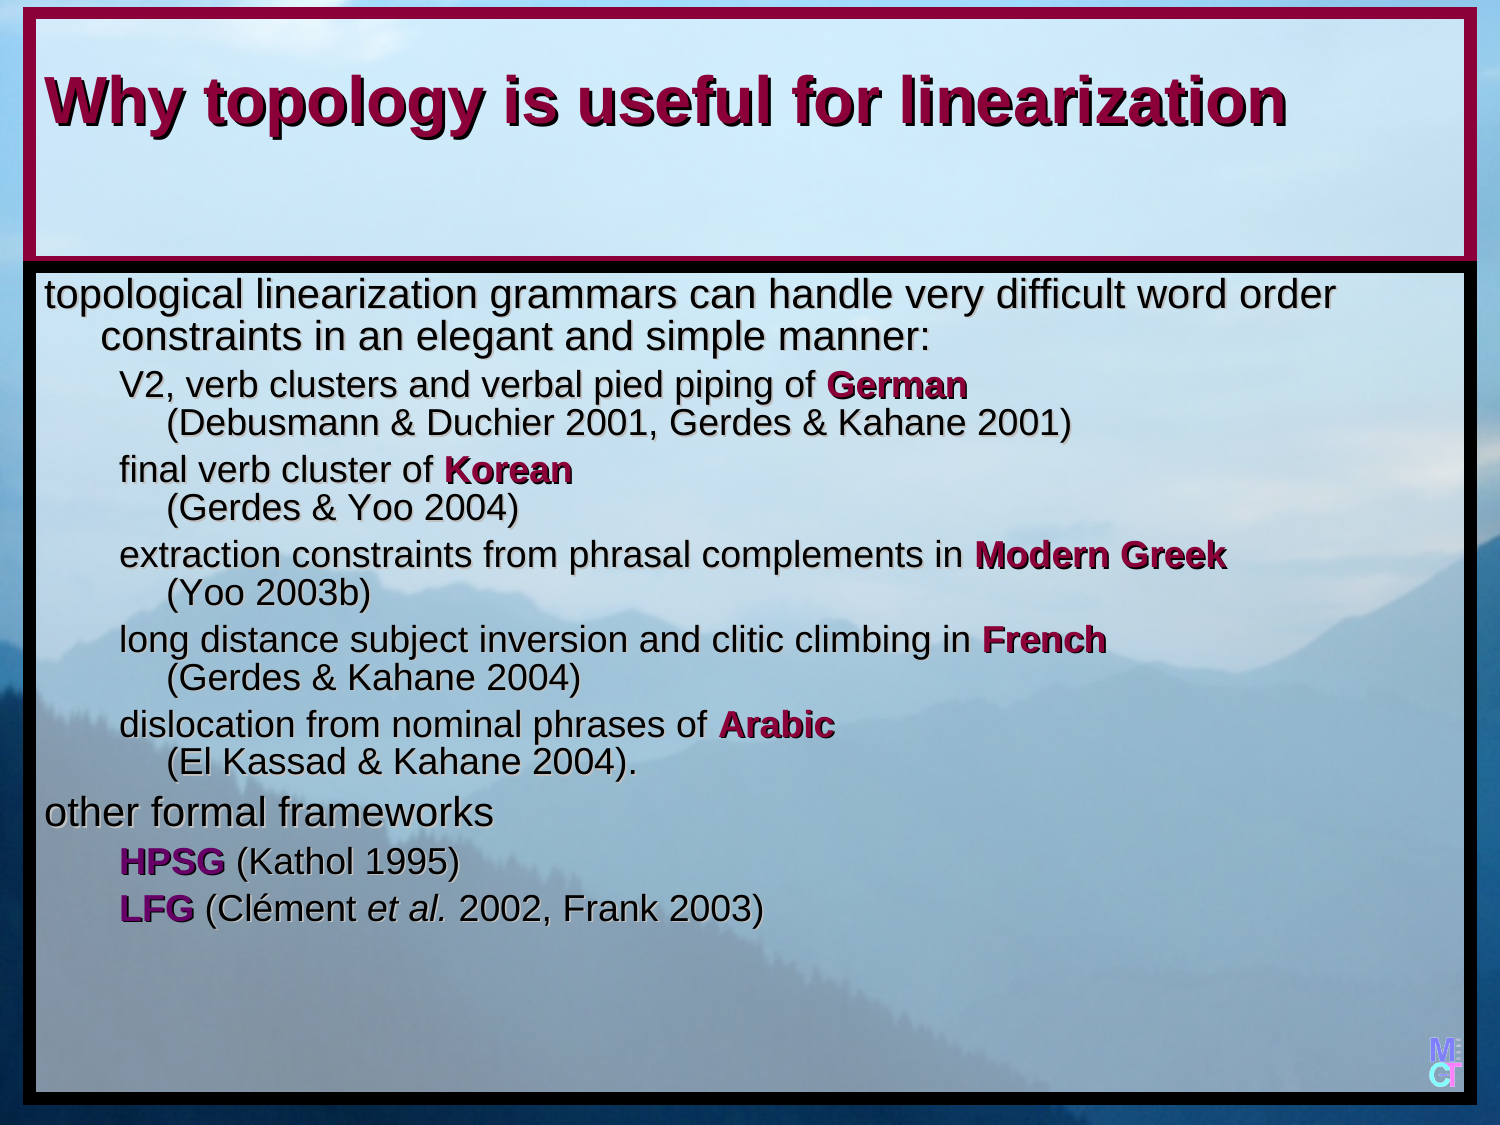

# Why topology is useful for linearization
topological linearization grammars can handle very difficult word order constraints in an elegant and simple manner:
V2, verb clusters and verbal pied piping of German
(Debusmann & Duchier 2001, Gerdes & Kahane 2001)
final verb cluster of Korean
(Gerdes & Yoo 2004)
extraction constraints from phrasal complements in Modern Greek
(Yoo 2003b)
long distance subject inversion and clitic climbing in French
(Gerdes & Kahane 2004)
dislocation from nominal phrases of Arabic
(El Kassad & Kahane 2004).
other formal frameworks
HPSG (Kathol 1995)
LFG (Clément et al. 2002, Frank 2003)